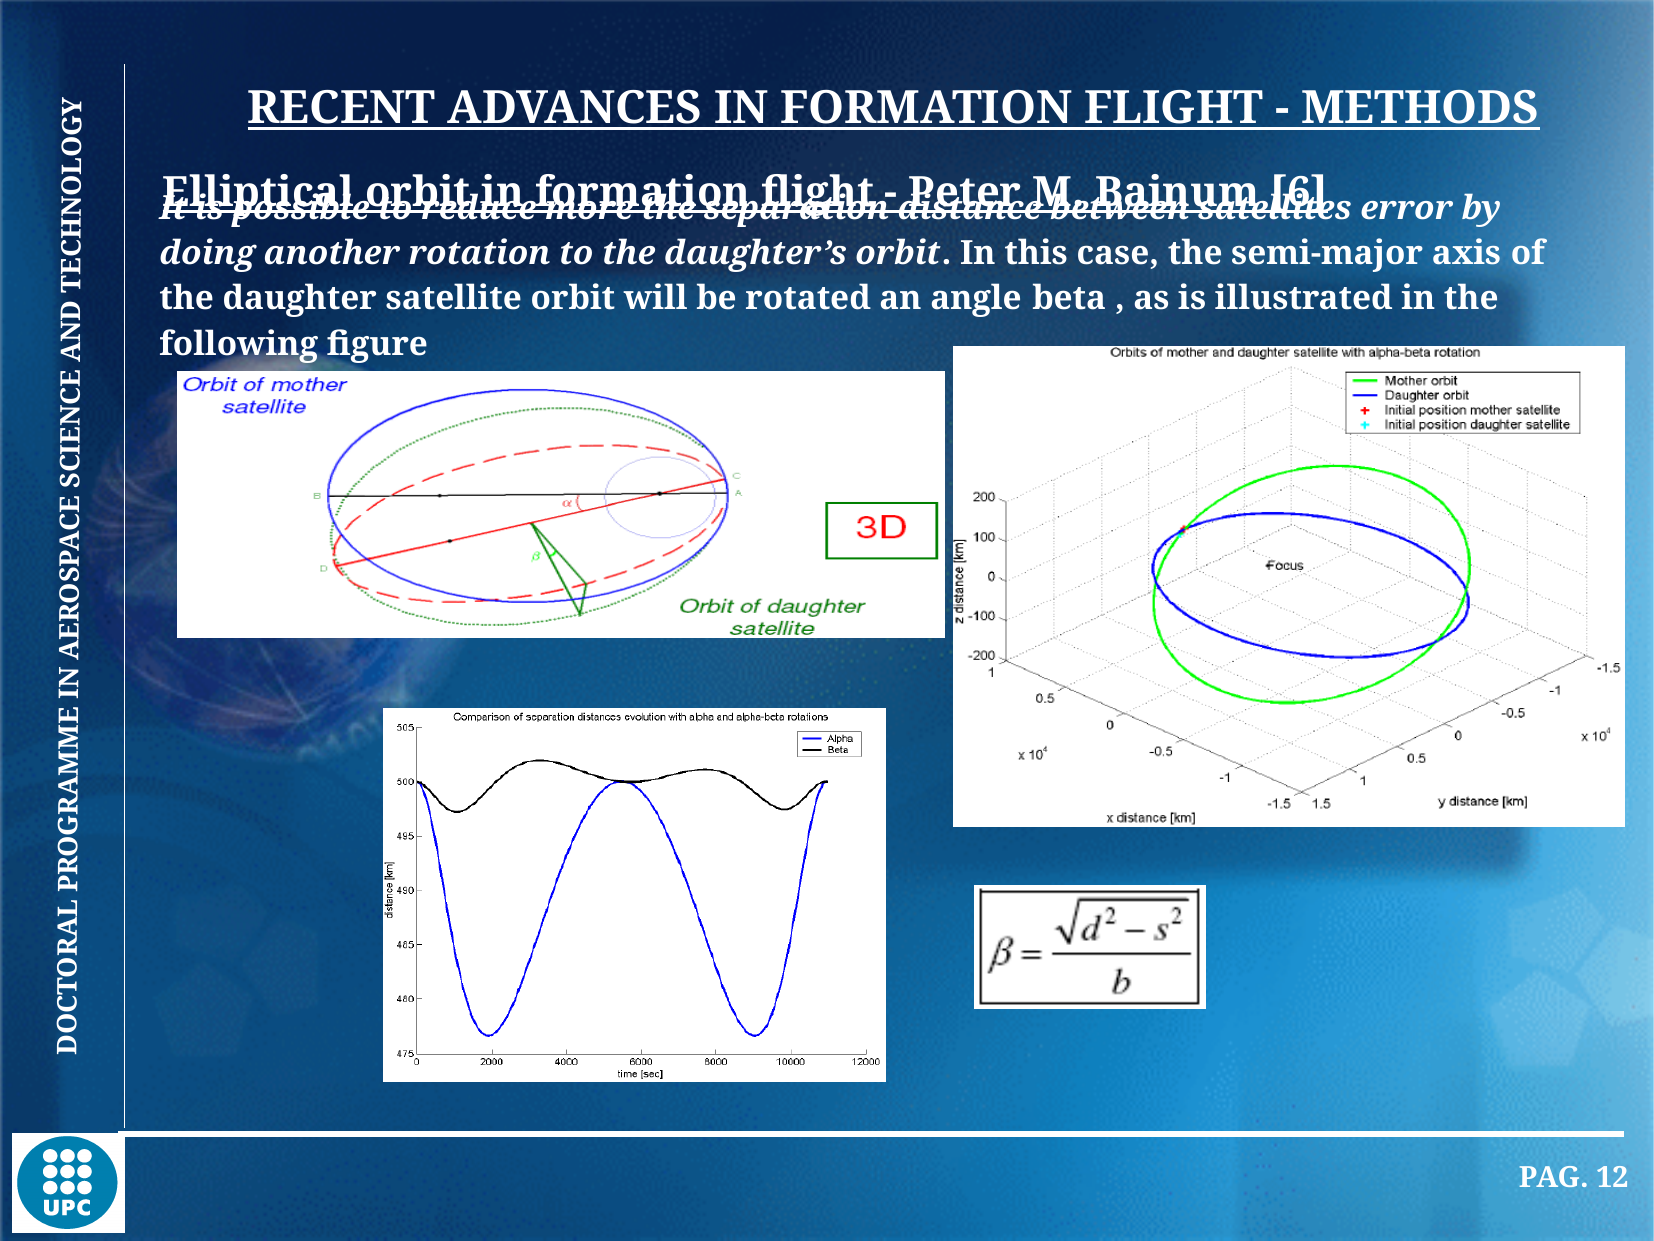

RECENT ADVANCES IN FORMATION FLIGHT - METHODS
Elliptical orbit in formation flight - Peter M. Bainum [6]
It is possible to reduce more the separation distance between satellites error by doing another rotation to the daughter’s orbit. In this case, the semi-major axis of the daughter satellite orbit will be rotated an angle beta , as is illustrated in the following figure
# DOCTORAL PROGRAMME IN AEROSPACE SCIENCE AND TECHNOLOGY
PAG. 12